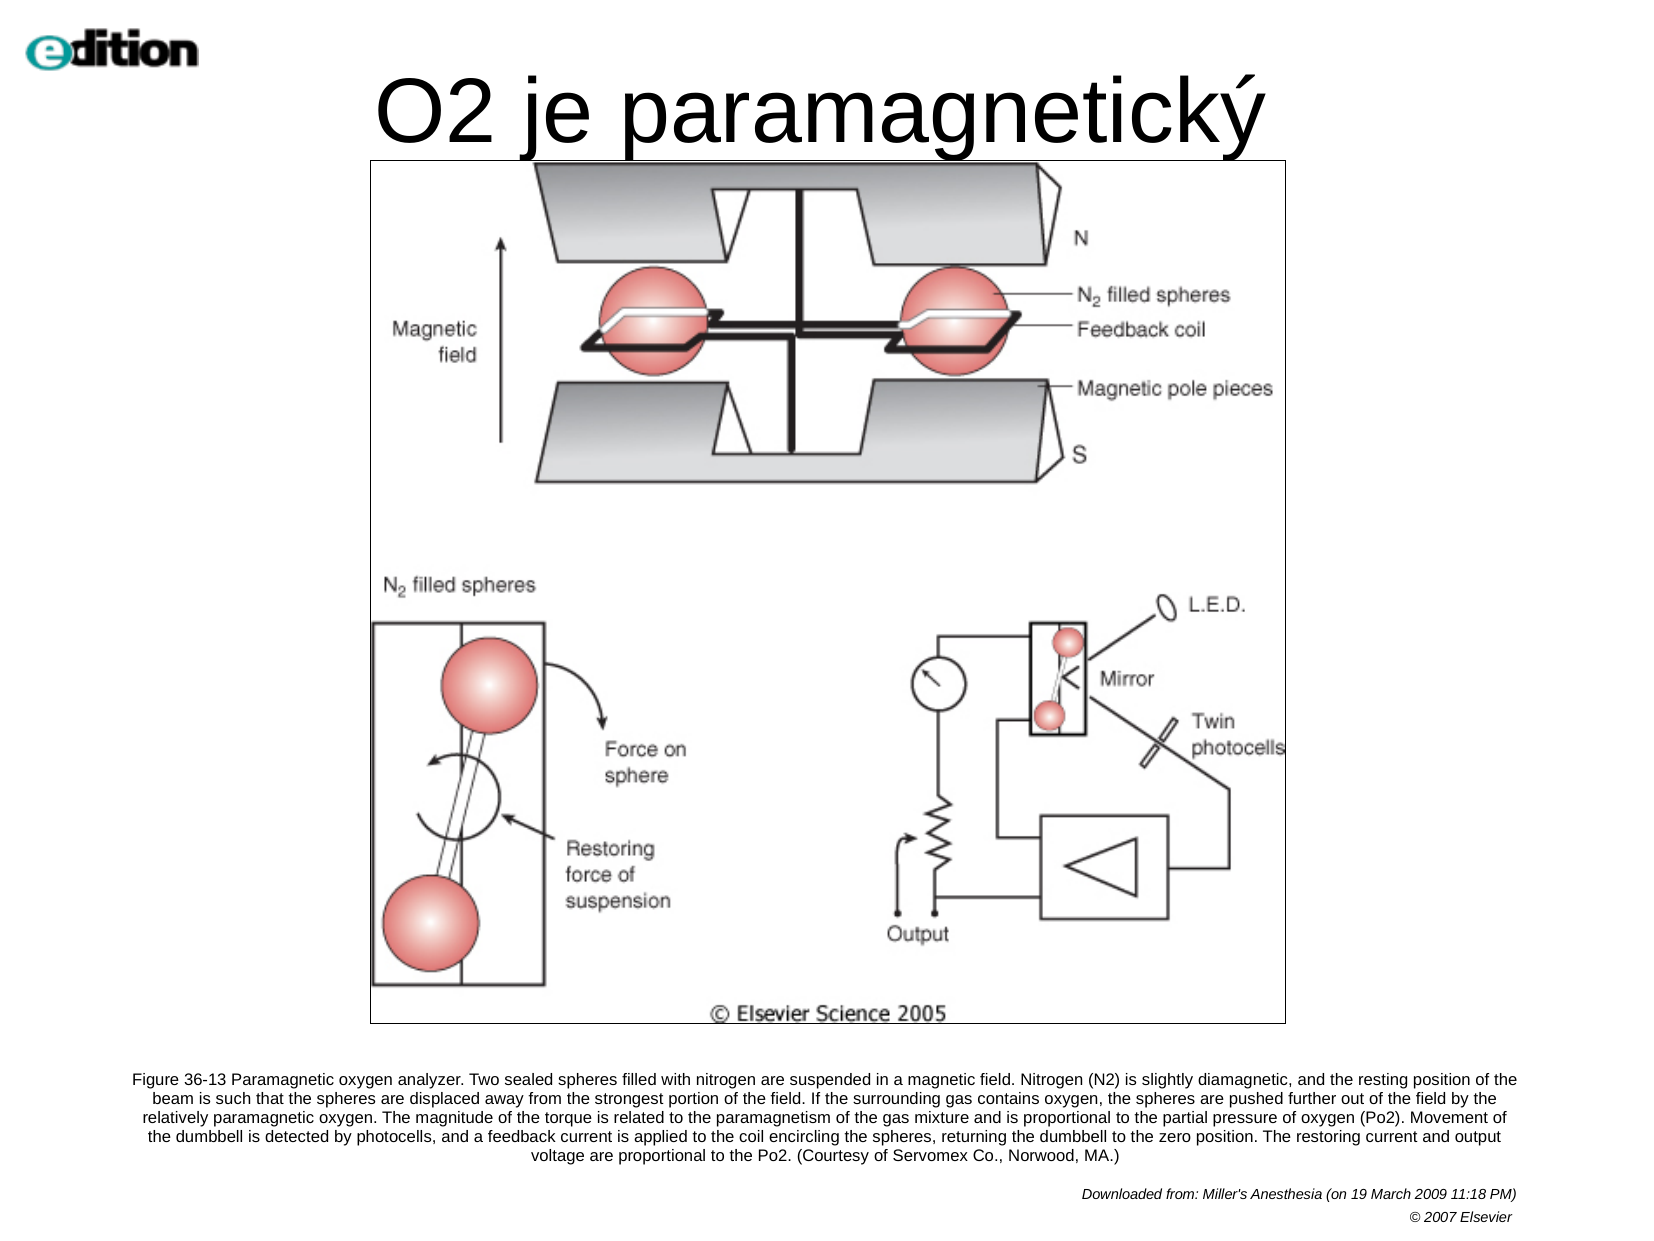

# O2 je paramagnetický
Figure 36-13 Paramagnetic oxygen analyzer. Two sealed spheres filled with nitrogen are suspended in a magnetic field. Nitrogen (N2) is slightly diamagnetic, and the resting position of the beam is such that the spheres are displaced away from the strongest portion of the field. If the surrounding gas contains oxygen, the spheres are pushed further out of the field by the relatively paramagnetic oxygen. The magnitude of the torque is related to the paramagnetism of the gas mixture and is proportional to the partial pressure of oxygen (Po2). Movement of the dumbbell is detected by photocells, and a feedback current is applied to the coil encircling the spheres, returning the dumbbell to the zero position. The restoring current and output voltage are proportional to the Po2. (Courtesy of Servomex Co., Norwood, MA.)
Downloaded from: Miller's Anesthesia (on 19 March 2009 11:18 PM)
© 2007 Elsevier